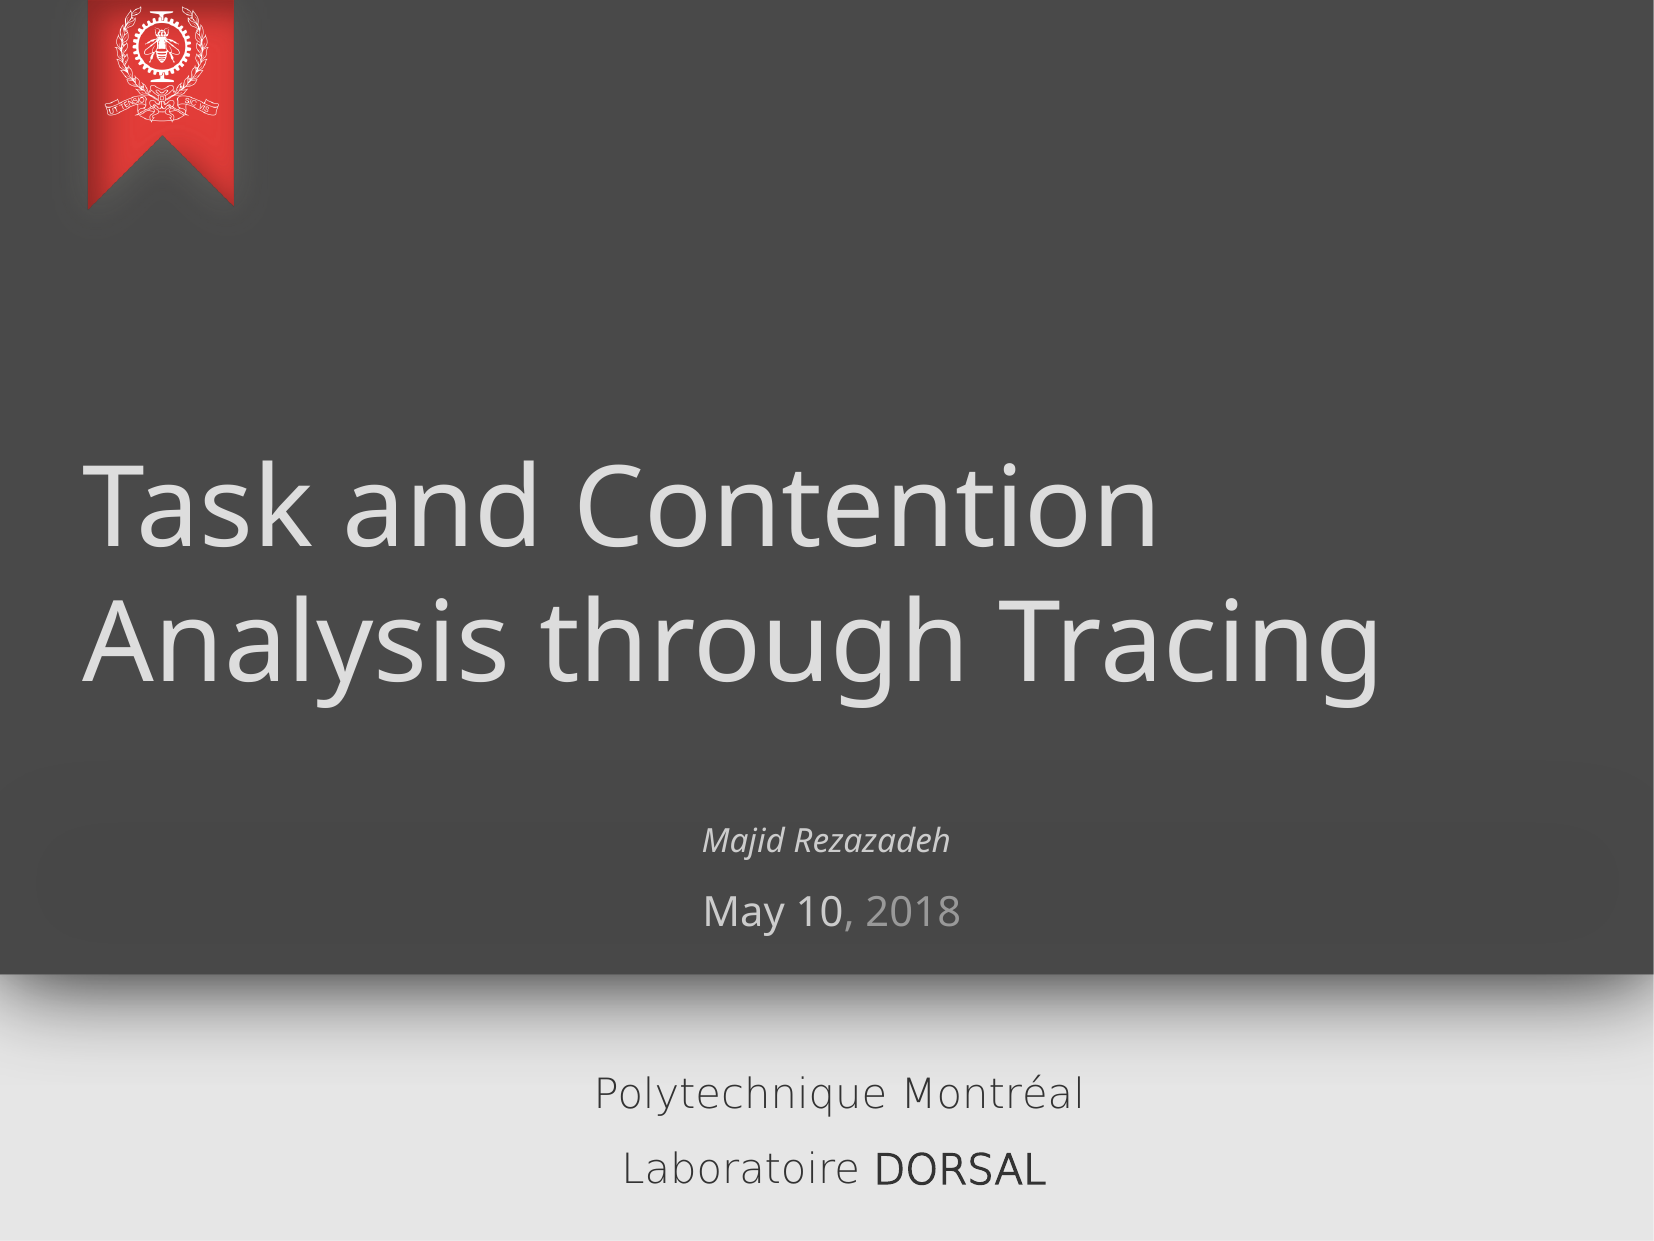

Task and Contention Analysis through Tracing
Majid Rezazadeh
 May 10, 2018
 Polytechnique Montréal
Laboratoire DORSAL